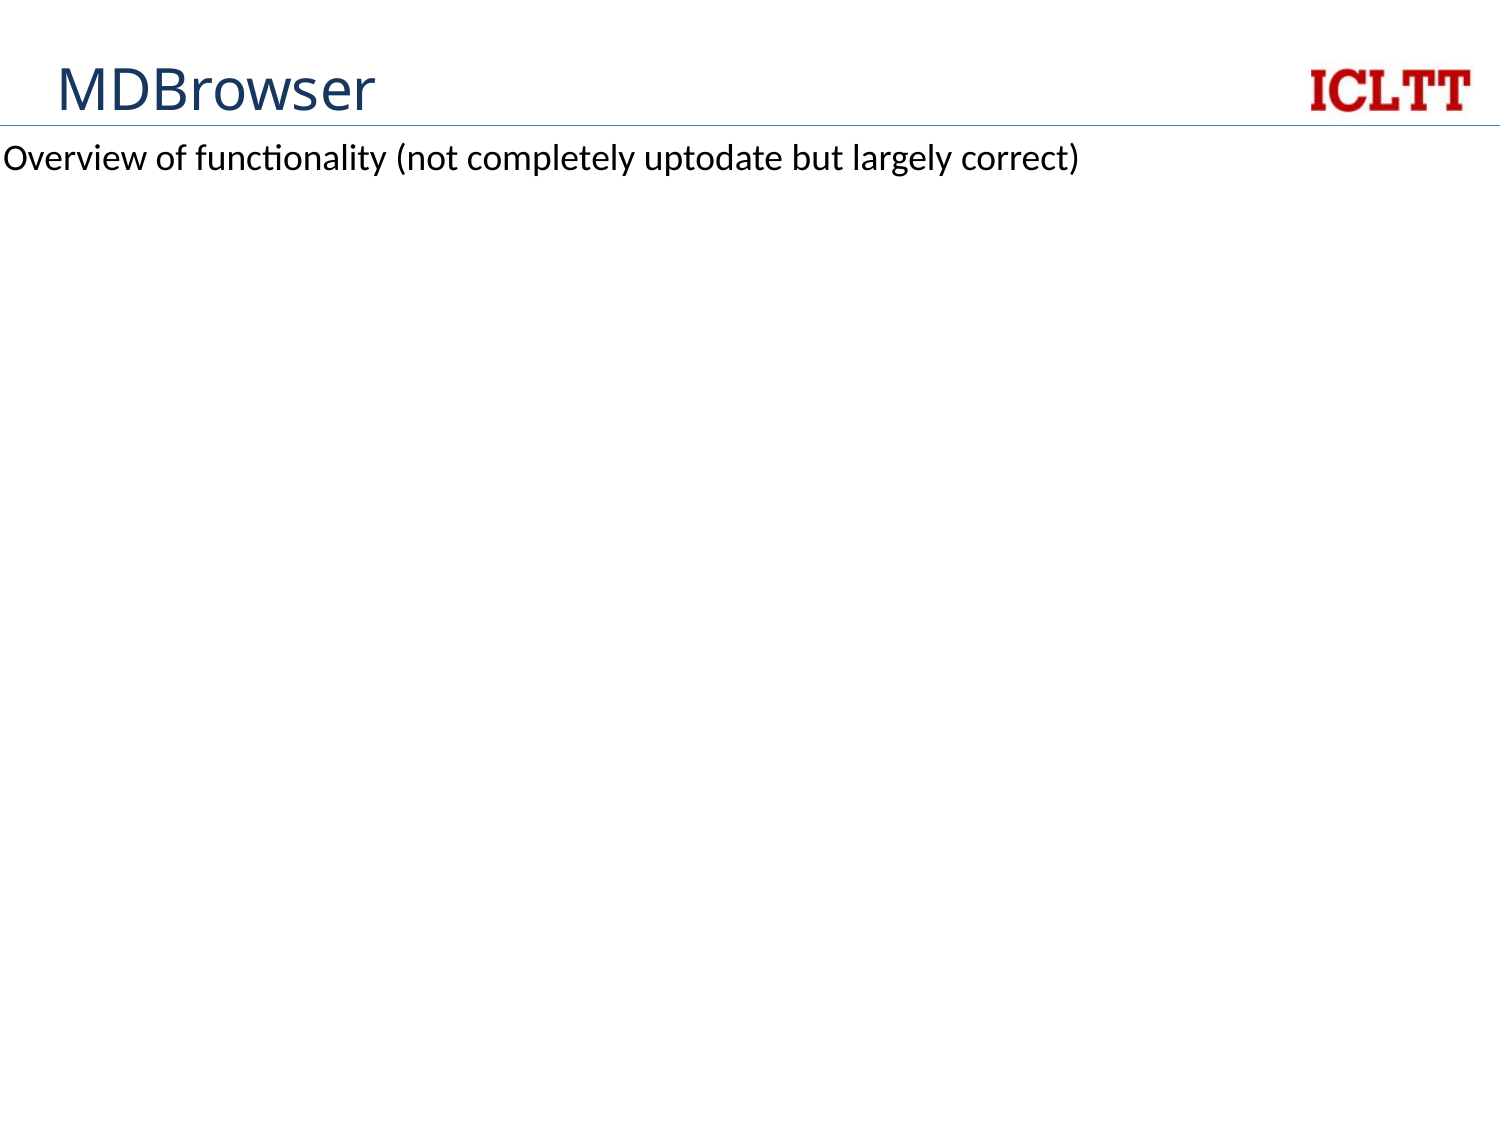

# MDBrowser
Overview of functionality (not completely uptodate but largely correct)